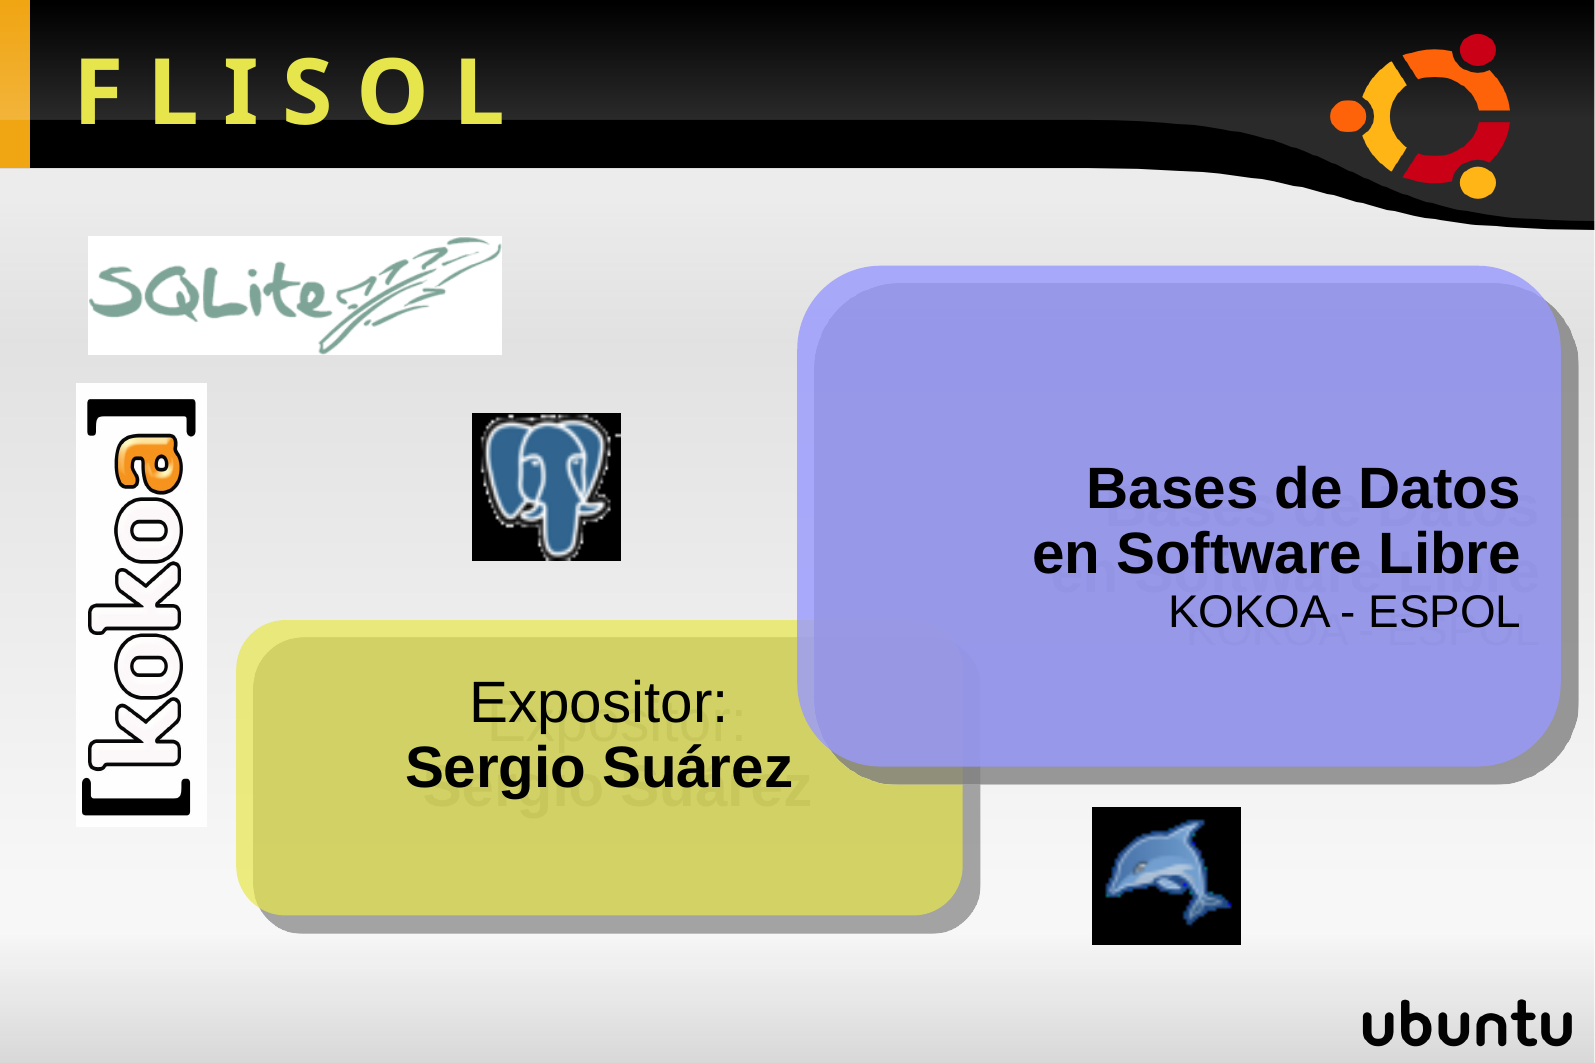

# F L I S O L
Bases de Datos
en Software Libre
KOKOA - ESPOL
Expositor:
Sergio Suárez